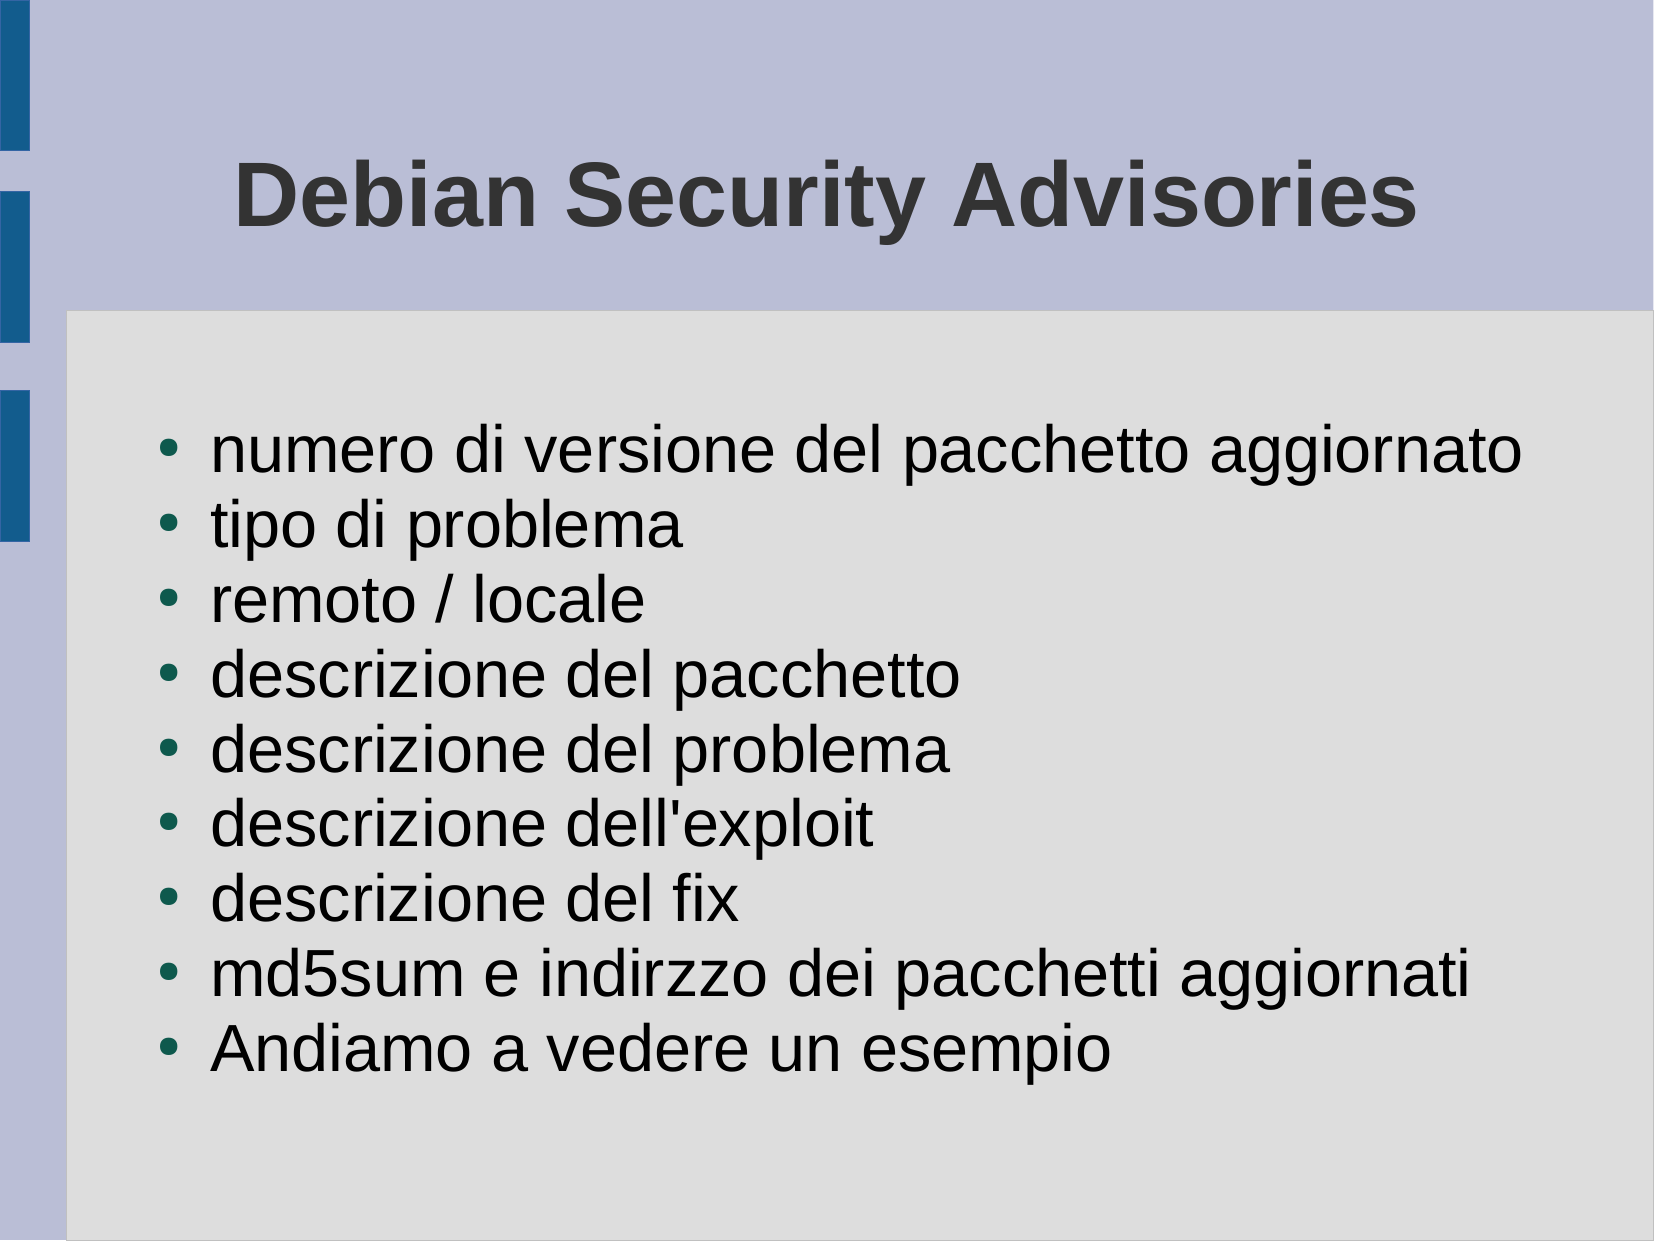

# Debian Security Advisories
numero di versione del pacchetto aggiornato
tipo di problema
remoto / locale
descrizione del pacchetto
descrizione del problema
descrizione dell'exploit
descrizione del fix
md5sum e indirzzo dei pacchetti aggiornati
Andiamo a vedere un esempio